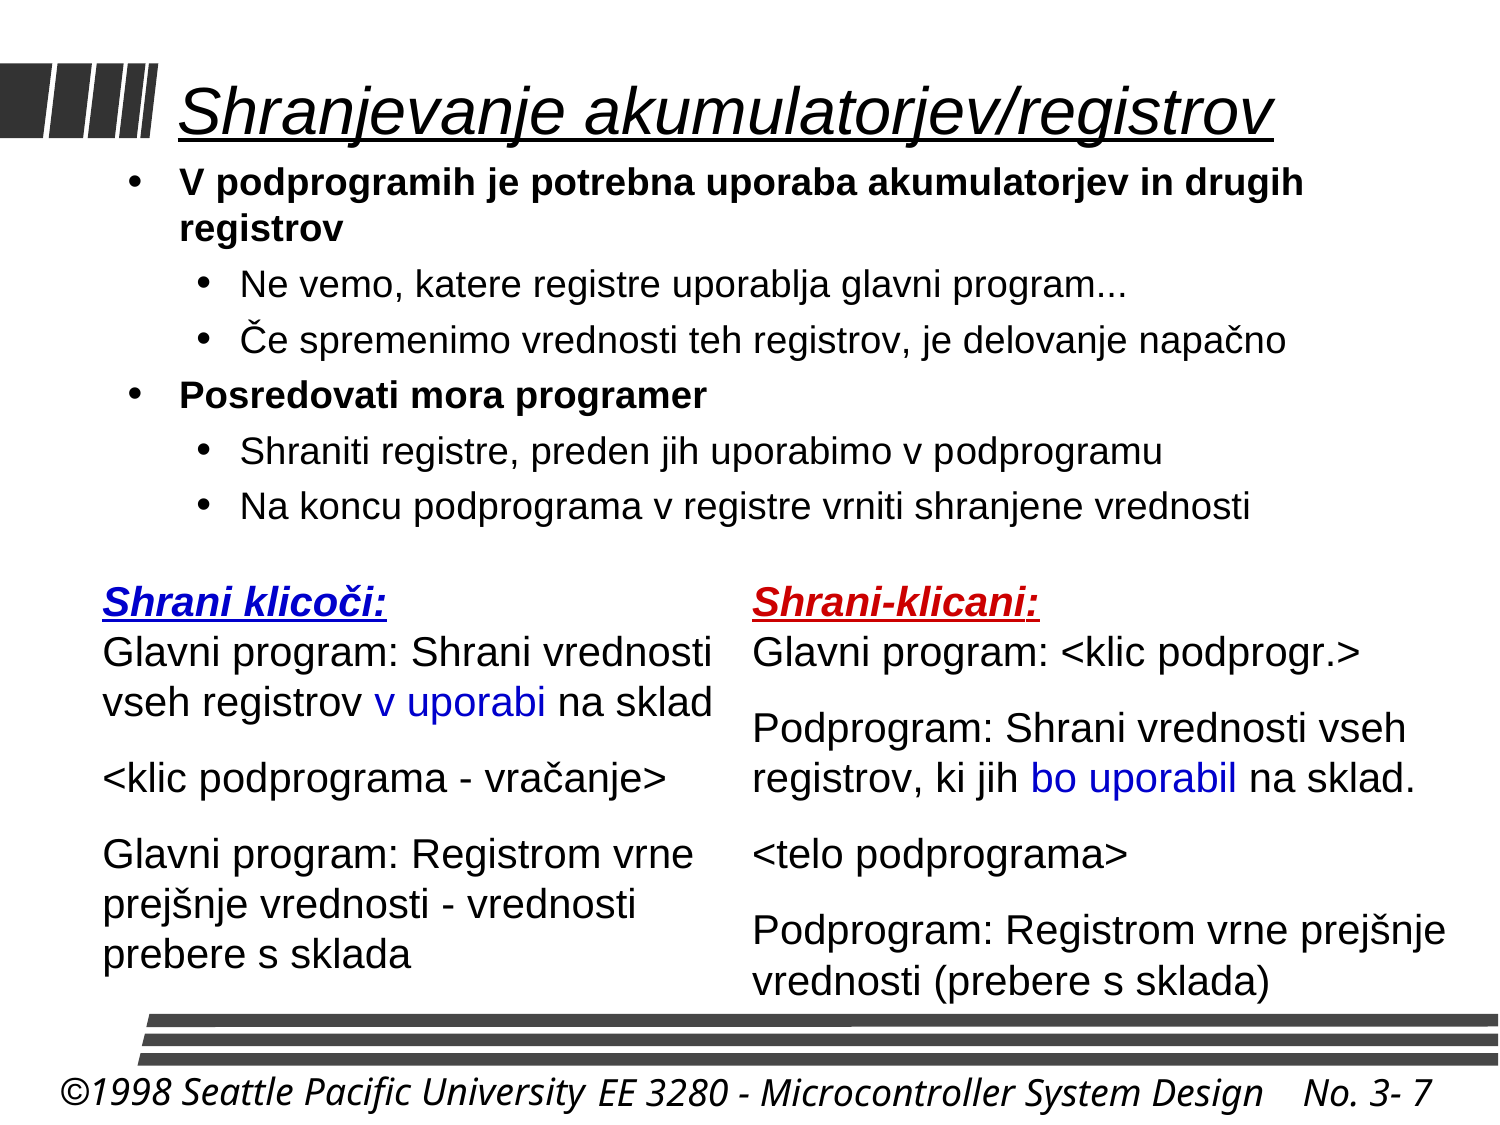

# Shranjevanje akumulatorjev/registrov
V podprogramih je potrebna uporaba akumulatorjev in drugih registrov
Ne vemo, katere registre uporablja glavni program...
Če spremenimo vrednosti teh registrov, je delovanje napačno
Posredovati mora programer
Shraniti registre, preden jih uporabimo v podprogramu
Na koncu podprograma v registre vrniti shranjene vrednosti
Shrani klicoči:
Glavni program: Shrani vrednosti vseh registrov v uporabi na sklad
<klic podprograma - vračanje>
Glavni program: Registrom vrne prejšnje vrednosti - vrednosti prebere s sklada
Shrani-klicani:
Glavni program: <klic podprogr.>
Podprogram: Shrani vrednosti vseh registrov, ki jih bo uporabil na sklad.
<telo podprograma>
Podprogram: Registrom vrne prejšnje vrednosti (prebere s sklada)